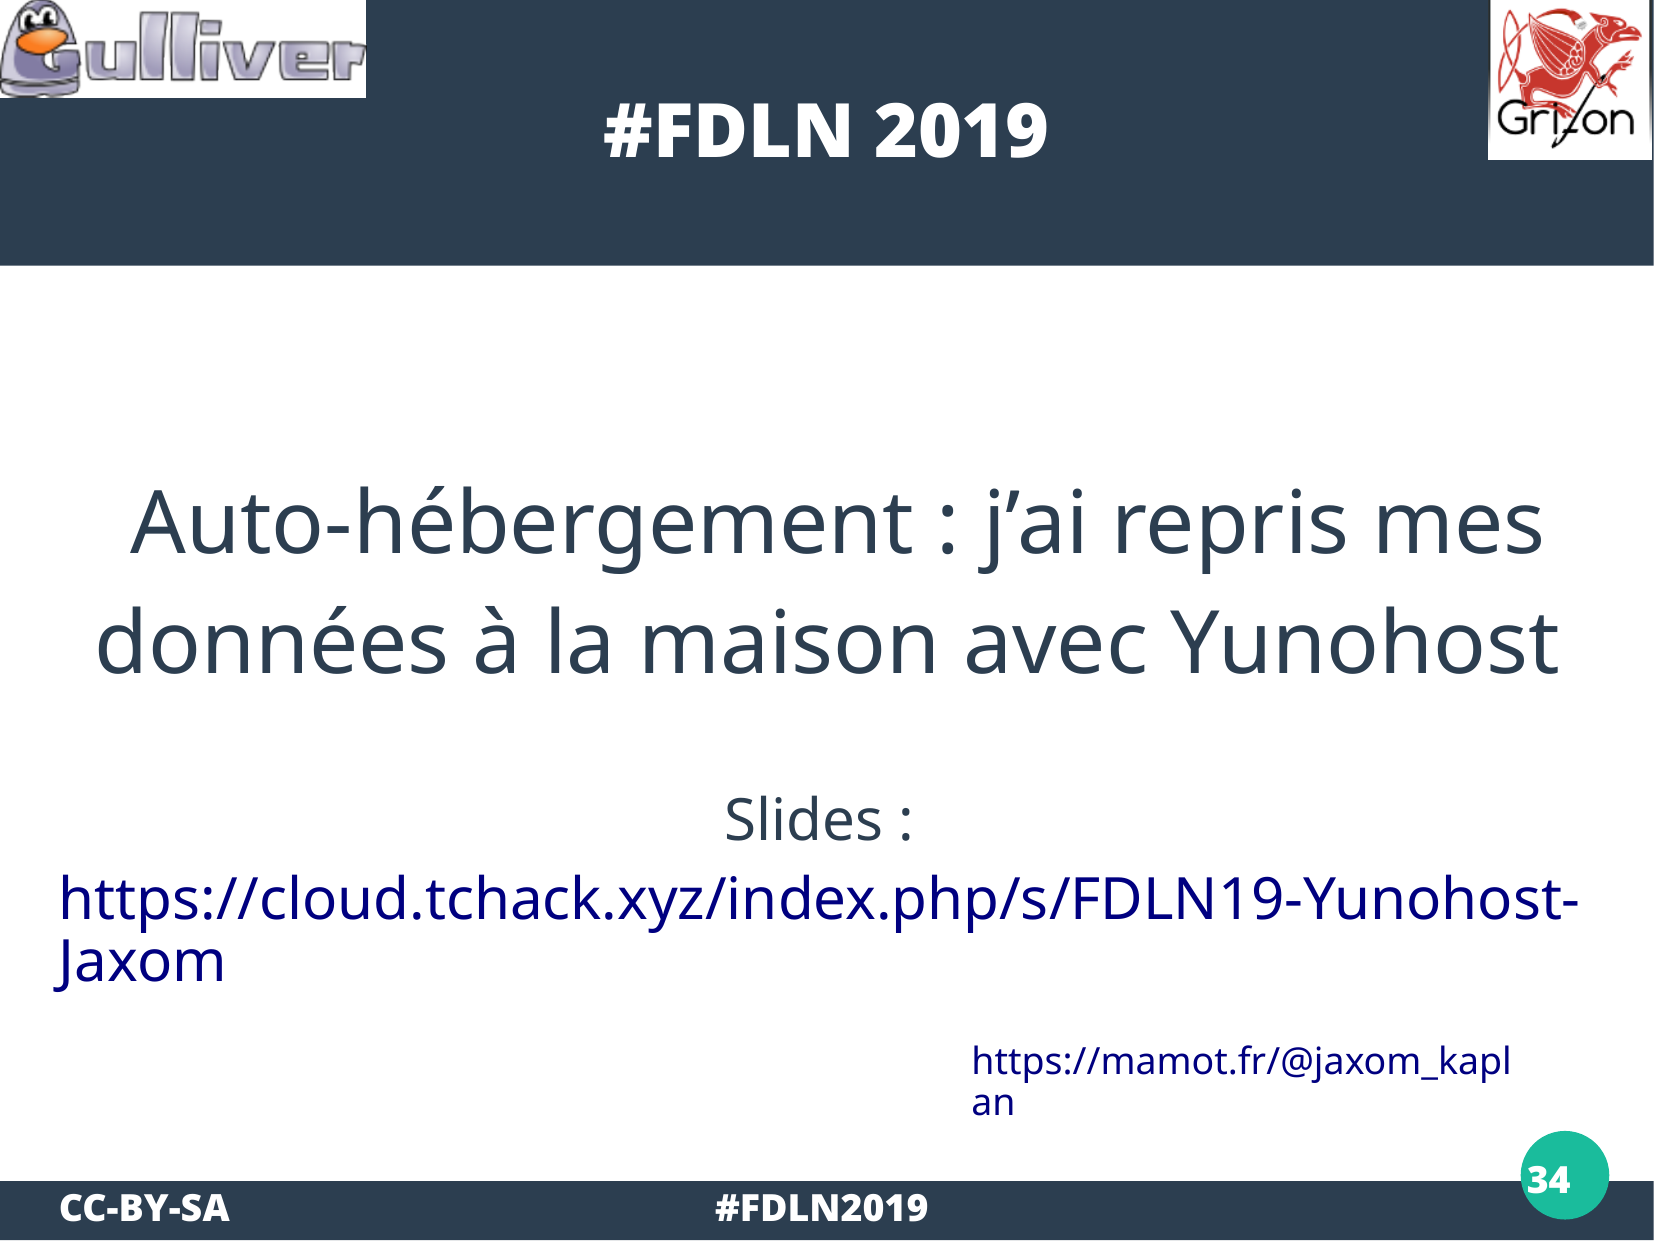

# #FDLN 2019
 Auto-hébergement : j’ai repris mes données à la maison avec Yunohost
Slides : https://cloud.tchack.xyz/index.php/s/FDLN19-Yunohost-Jaxom
https://mamot.fr/@jaxom_kaplan
34